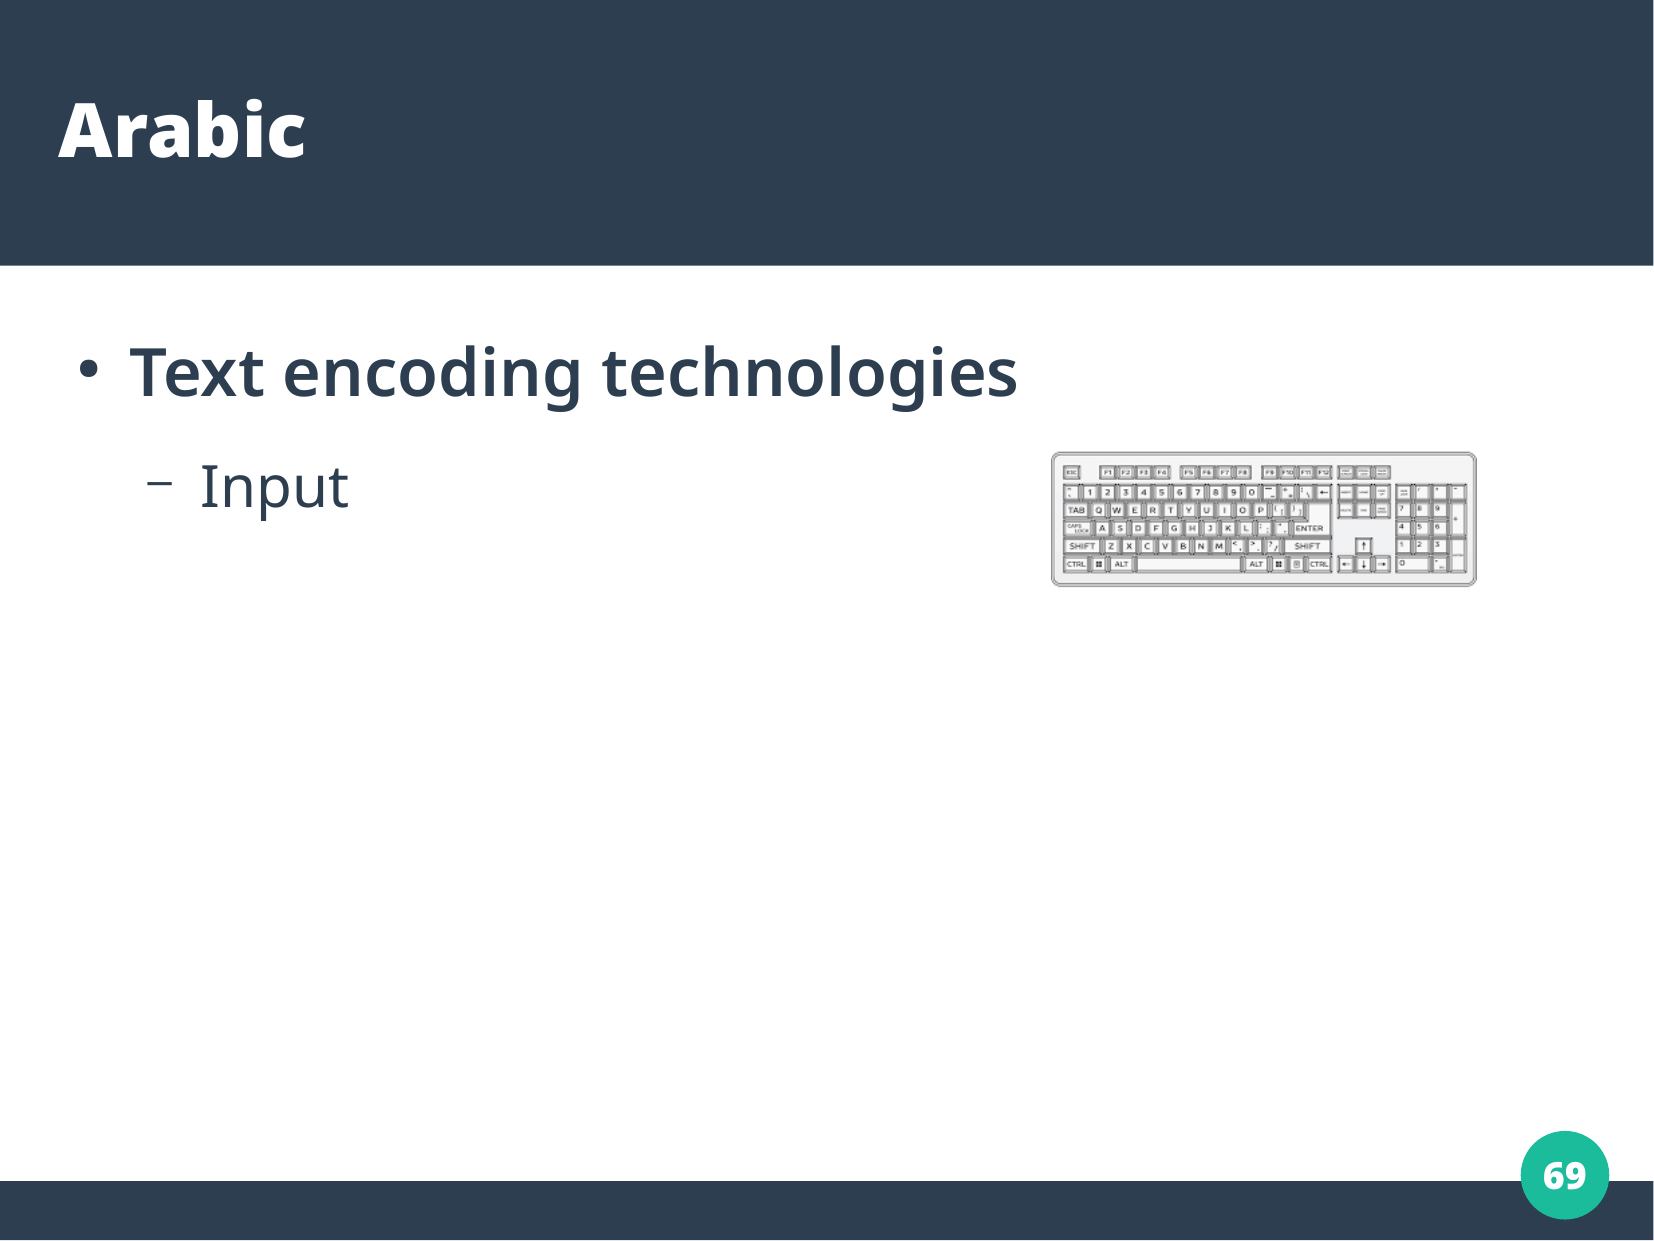

# Arabic
Text encoding technologies
Input
69